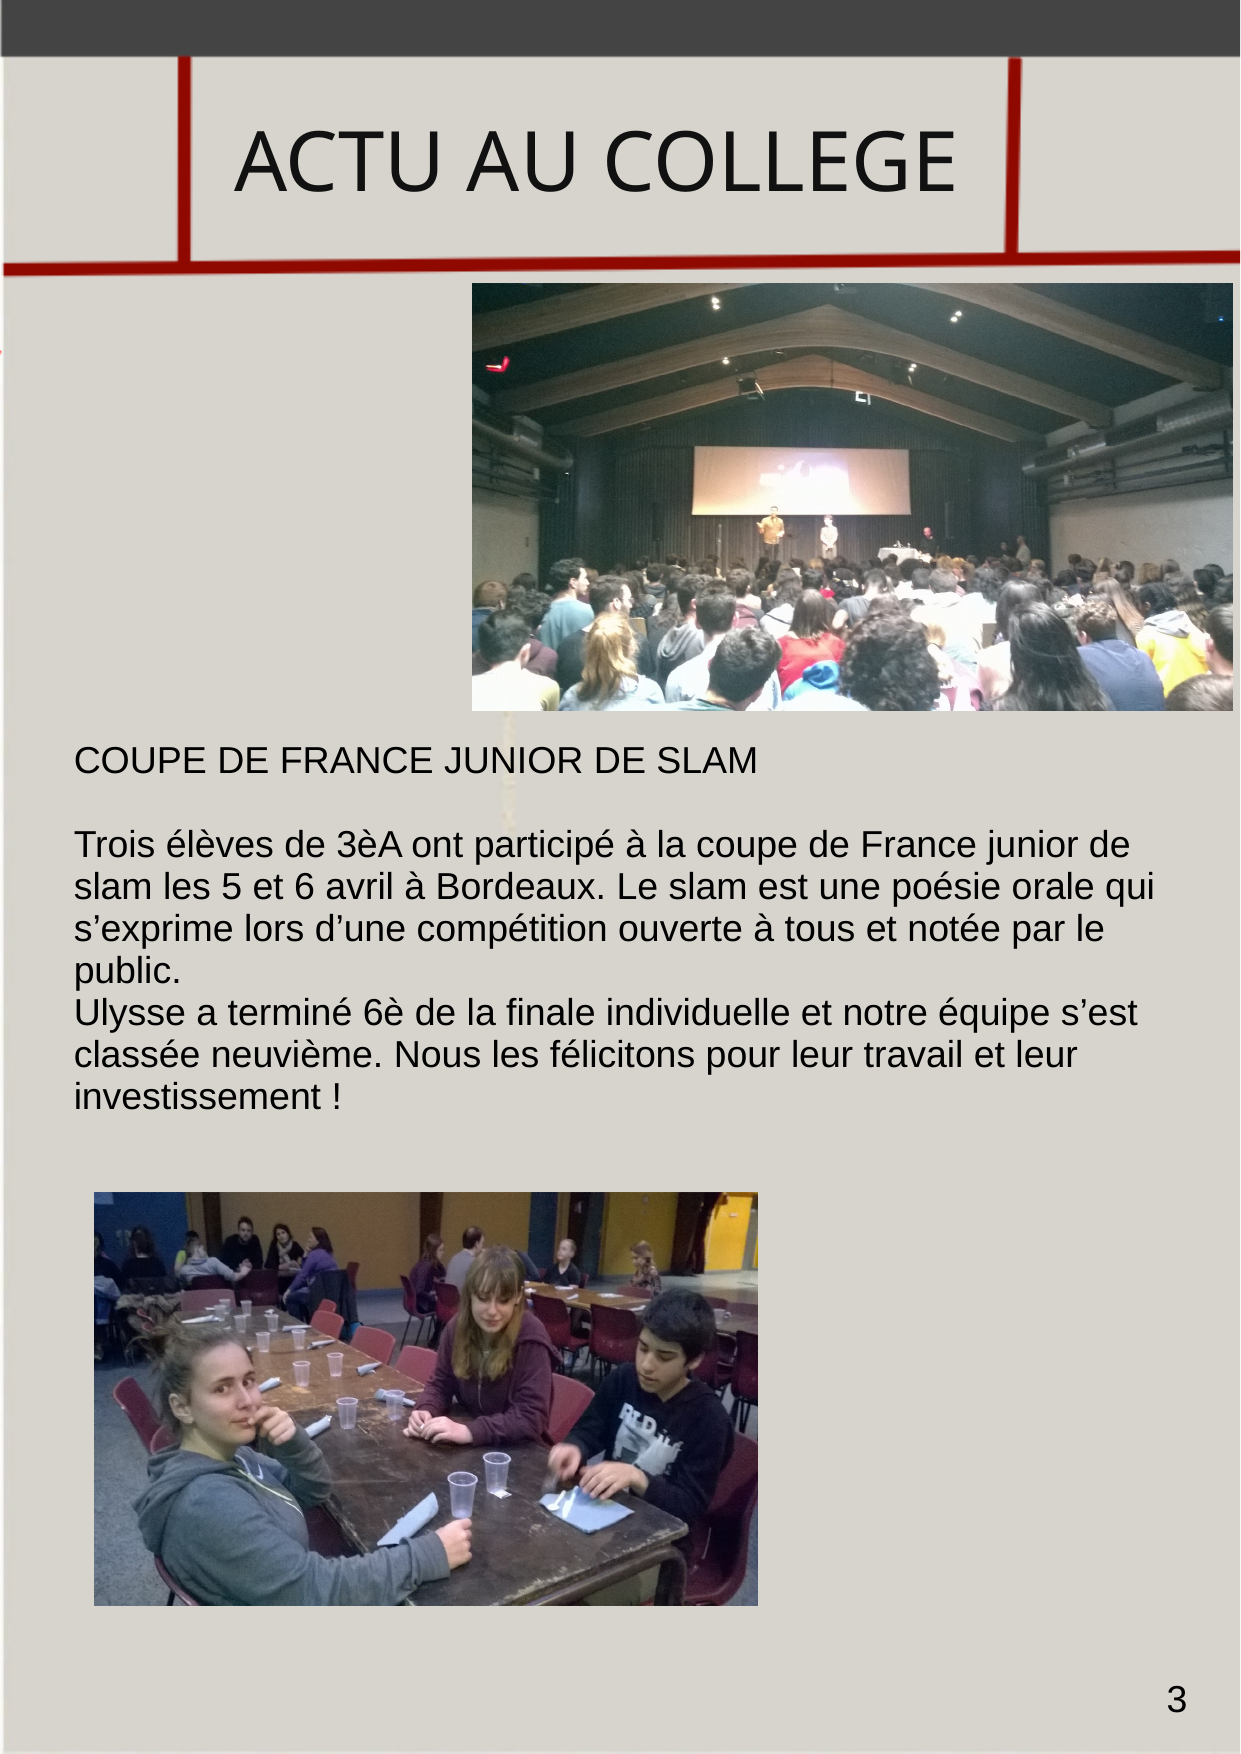

# ACTU AU COLLEGE
COUPE DE FRANCE JUNIOR DE SLAM
Trois élèves de 3èA ont participé à la coupe de France junior de slam les 5 et 6 avril à Bordeaux. Le slam est une poésie orale qui s’exprime lors d’une compétition ouverte à tous et notée par le public.
Ulysse a terminé 6è de la finale individuelle et notre équipe s’est classée neuvième. Nous les félicitons pour leur travail et leur investissement !